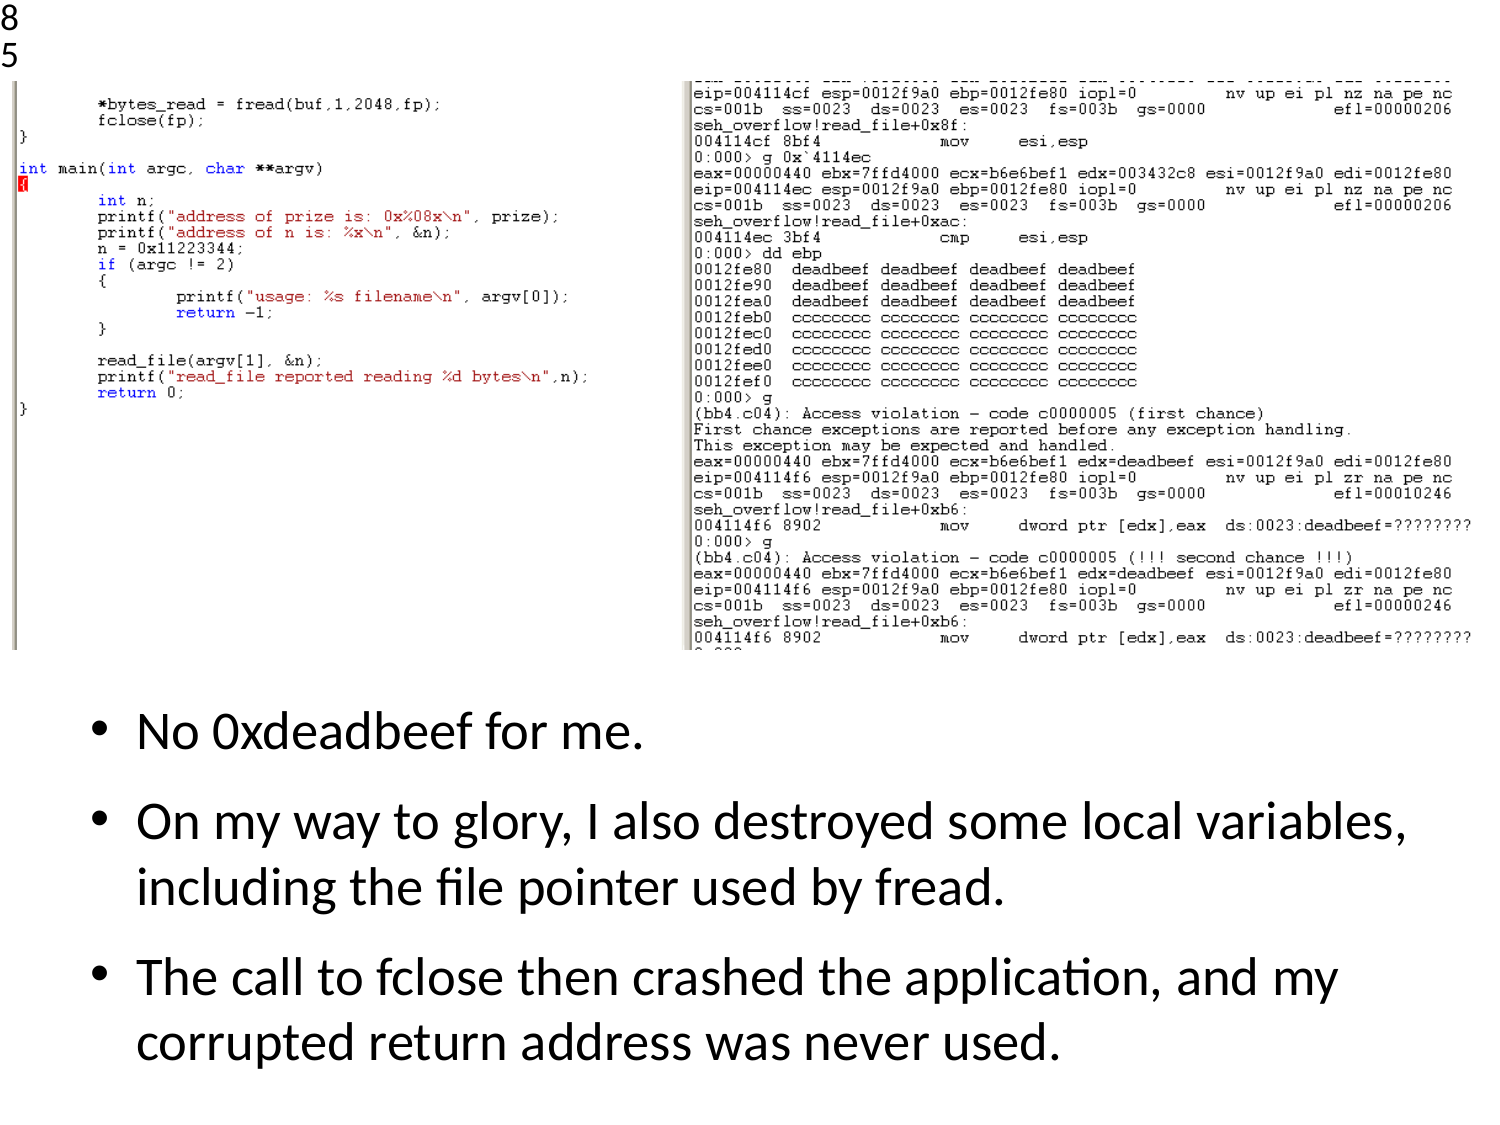

# No 0xdeadbeef for me.
On my way to glory, I also destroyed some local variables, including the file pointer used by fread.
The call to fclose then crashed the application, and my corrupted return address was never used.